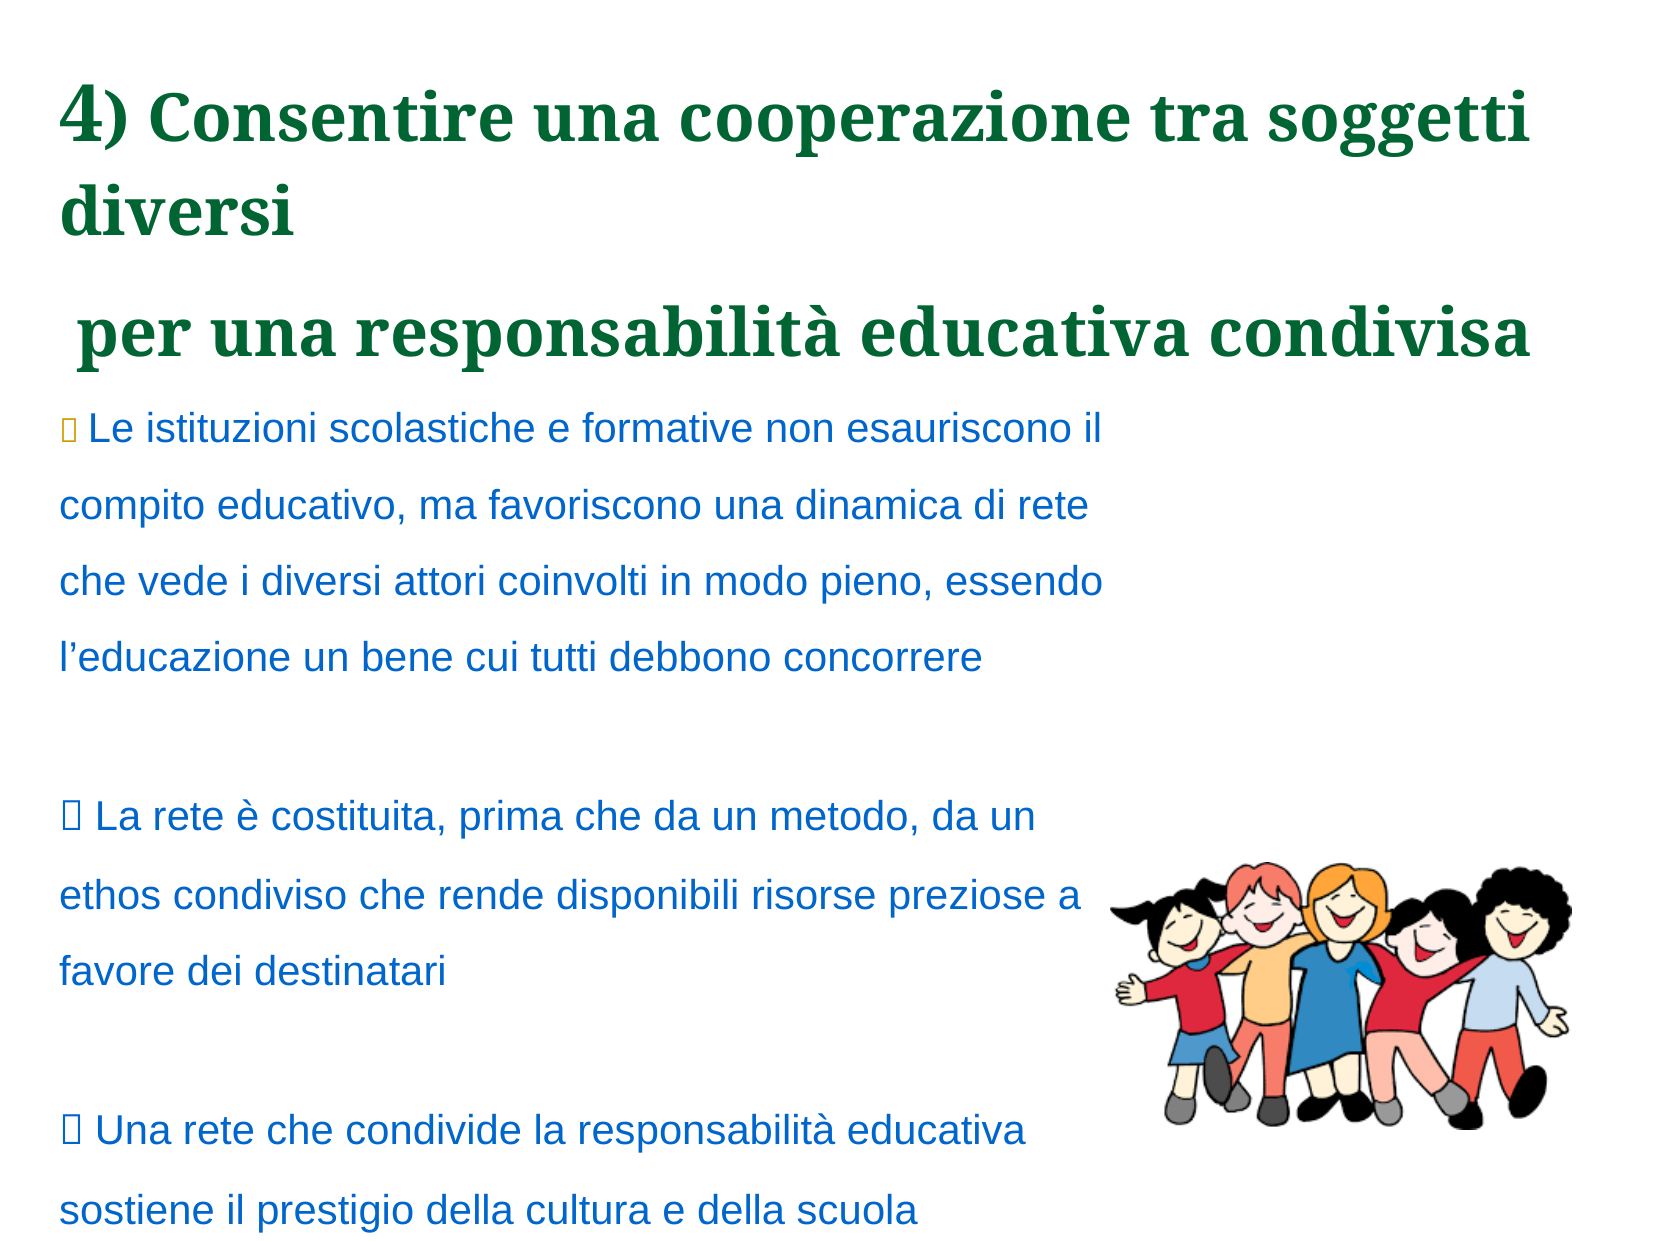

# 4) Consentire una cooperazione tra soggetti diversi
 per una responsabilità educativa condivisa
􀂄 Le istituzioni scolastiche e formative non esauriscono il
compito educativo, ma favoriscono una dinamica di rete
che vede i diversi attori coinvolti in modo pieno, essendo
l’educazione un bene cui tutti debbono concorrere
􀂄 La rete è costituita, prima che da un metodo, da un
ethos condiviso che rende disponibili risorse preziose a
favore dei destinatari
􀂄 Una rete che condivide la responsabilità educativa
sostiene il prestigio della cultura e della scuola